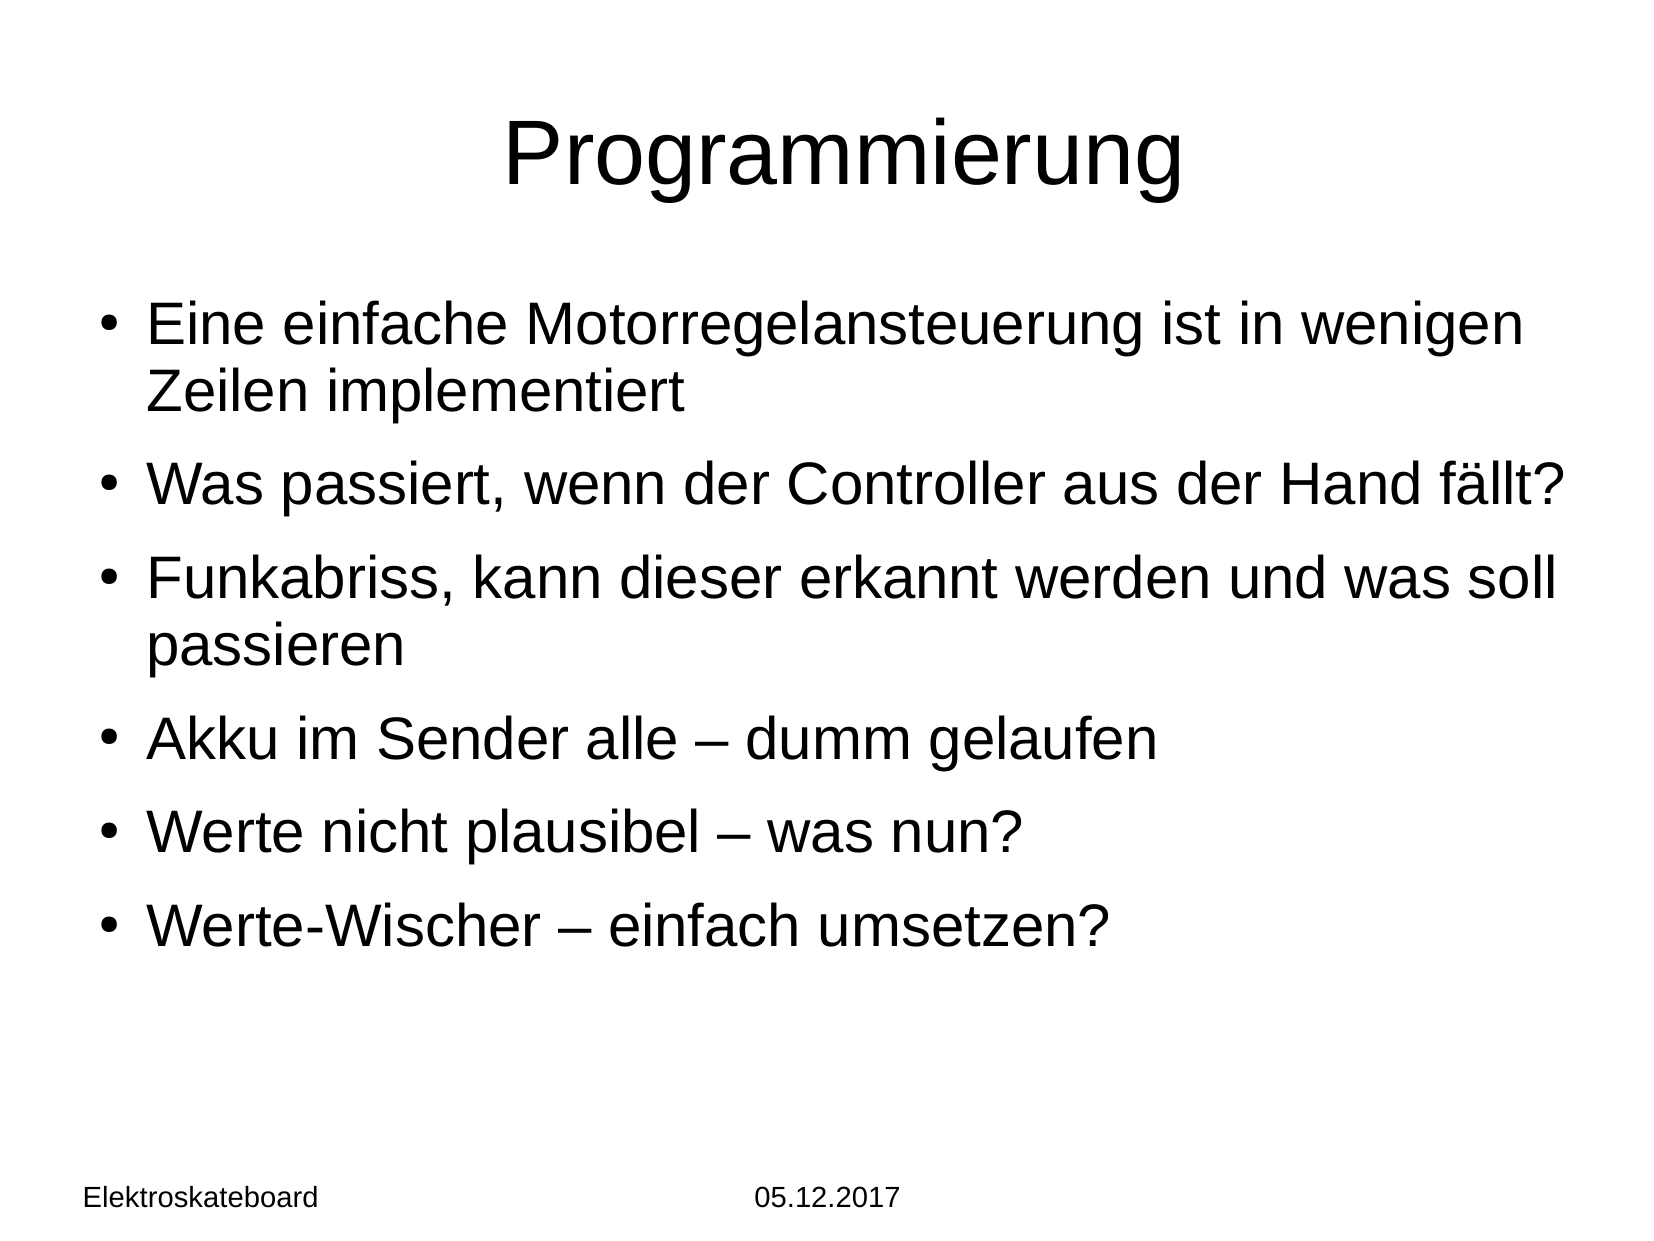

# Programmierung
Eine einfache Motorregelansteuerung ist in wenigen Zeilen implementiert
Was passiert, wenn der Controller aus der Hand fällt?
Funkabriss, kann dieser erkannt werden und was soll passieren
Akku im Sender alle – dumm gelaufen
Werte nicht plausibel – was nun?
Werte-Wischer – einfach umsetzen?